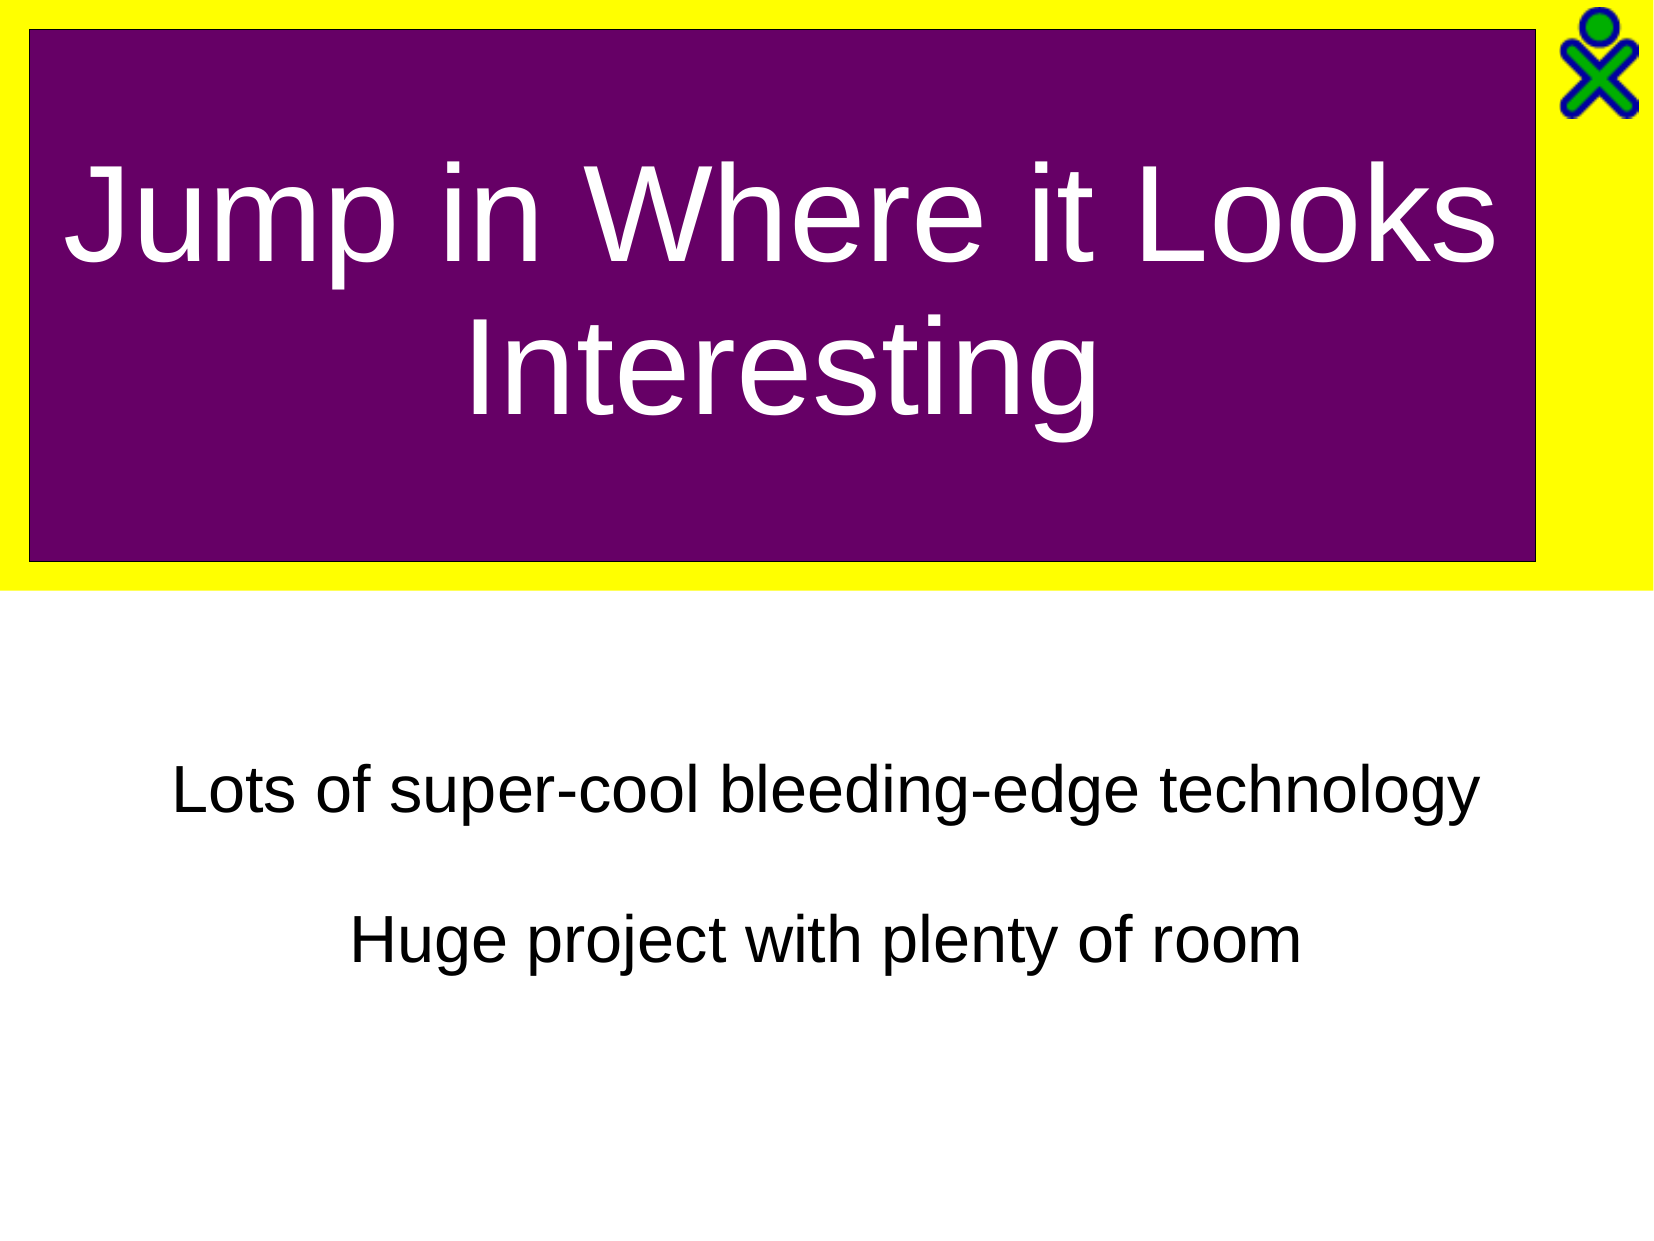

# Jump in Where it Looks Interesting
Lots of super-cool bleeding-edge technology
Huge project with plenty of room